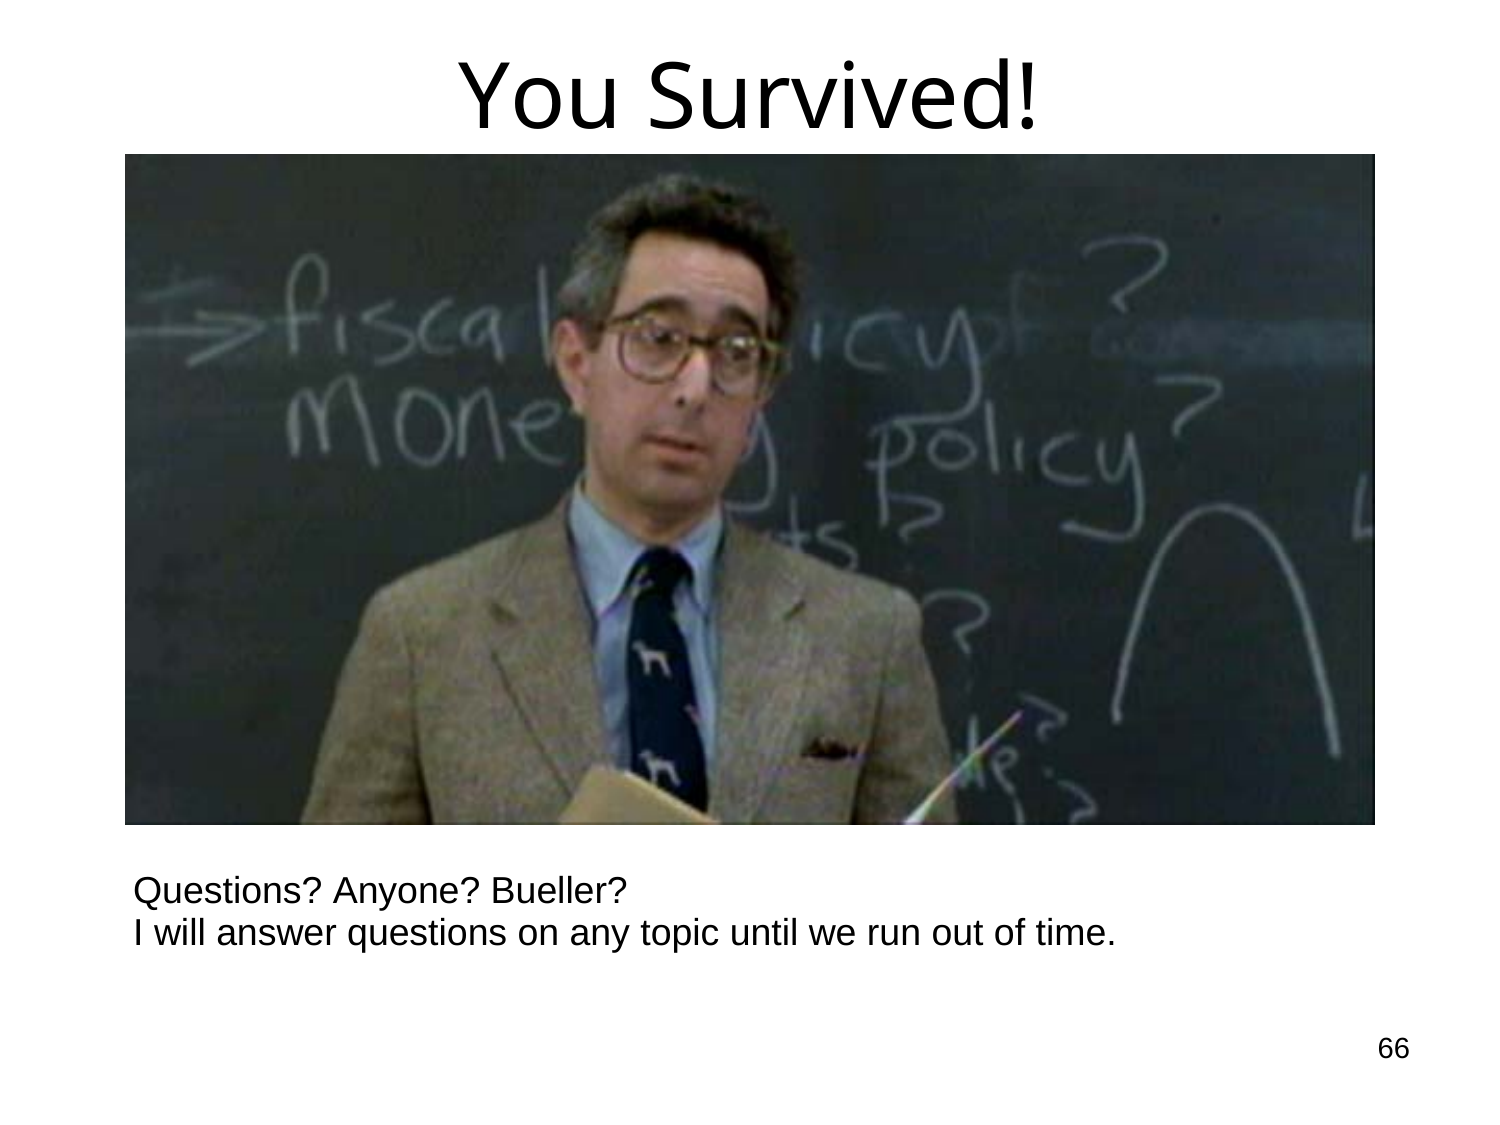

# You Survived!
Questions? Anyone? Bueller?
I will answer questions on any topic until we run out of time.
66